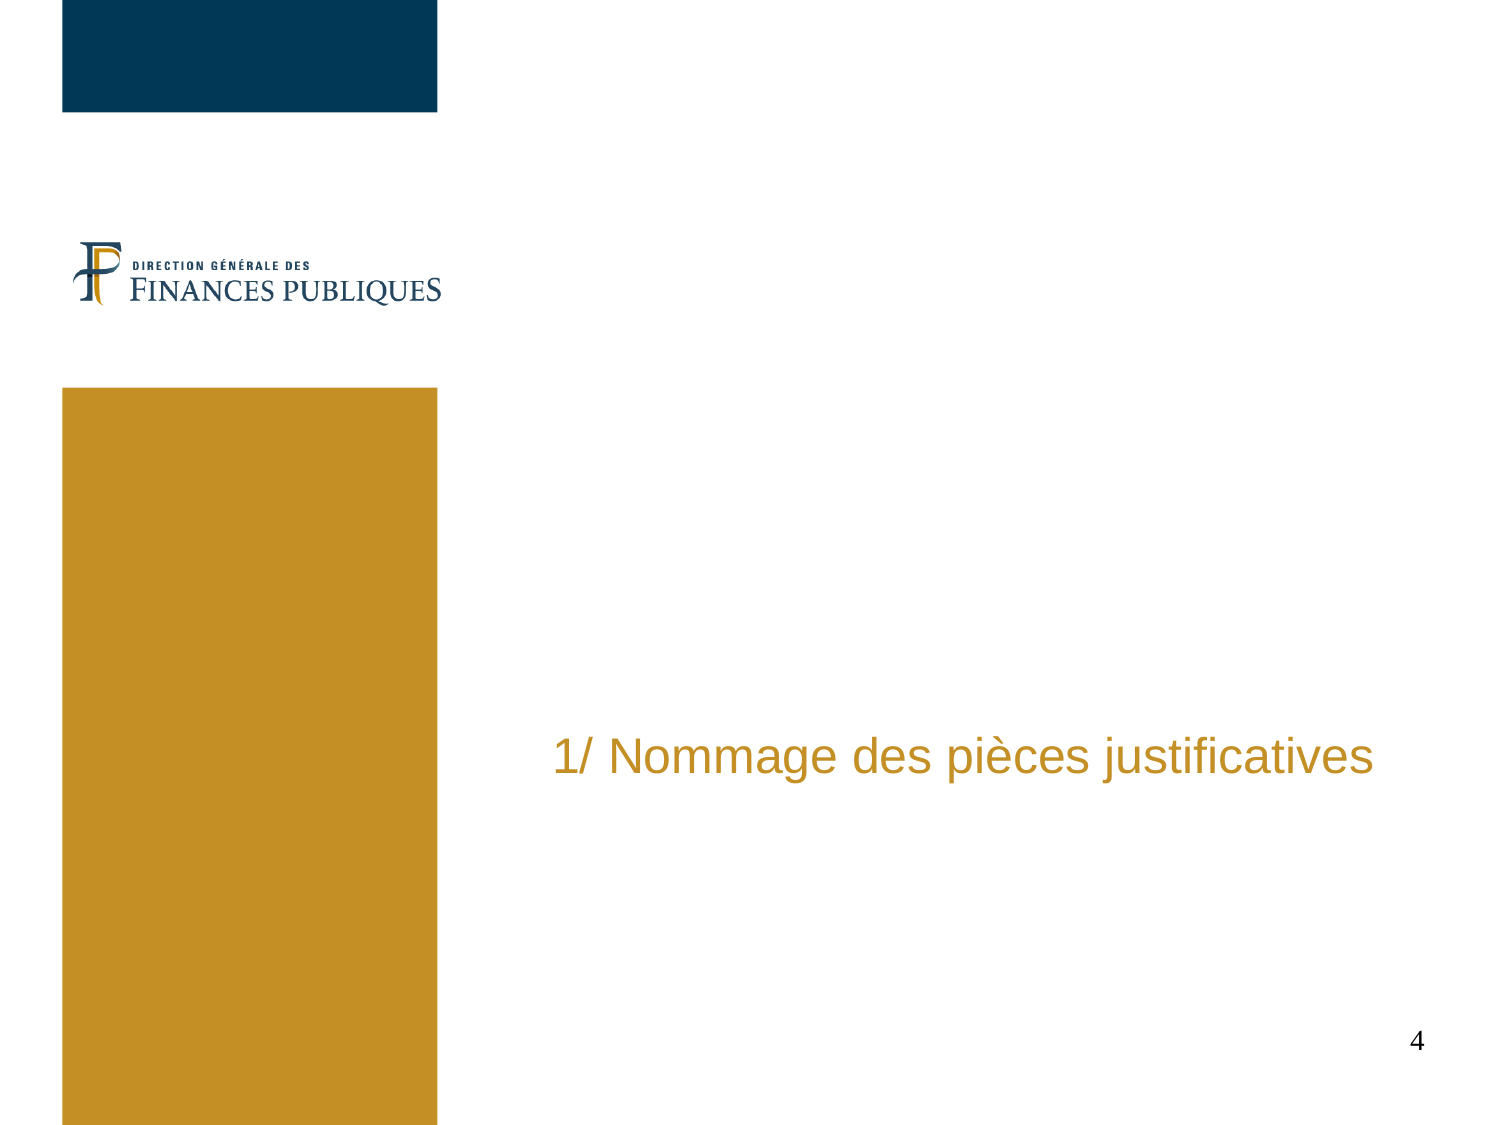

# 1/ Nommage des pièces justificatives
4